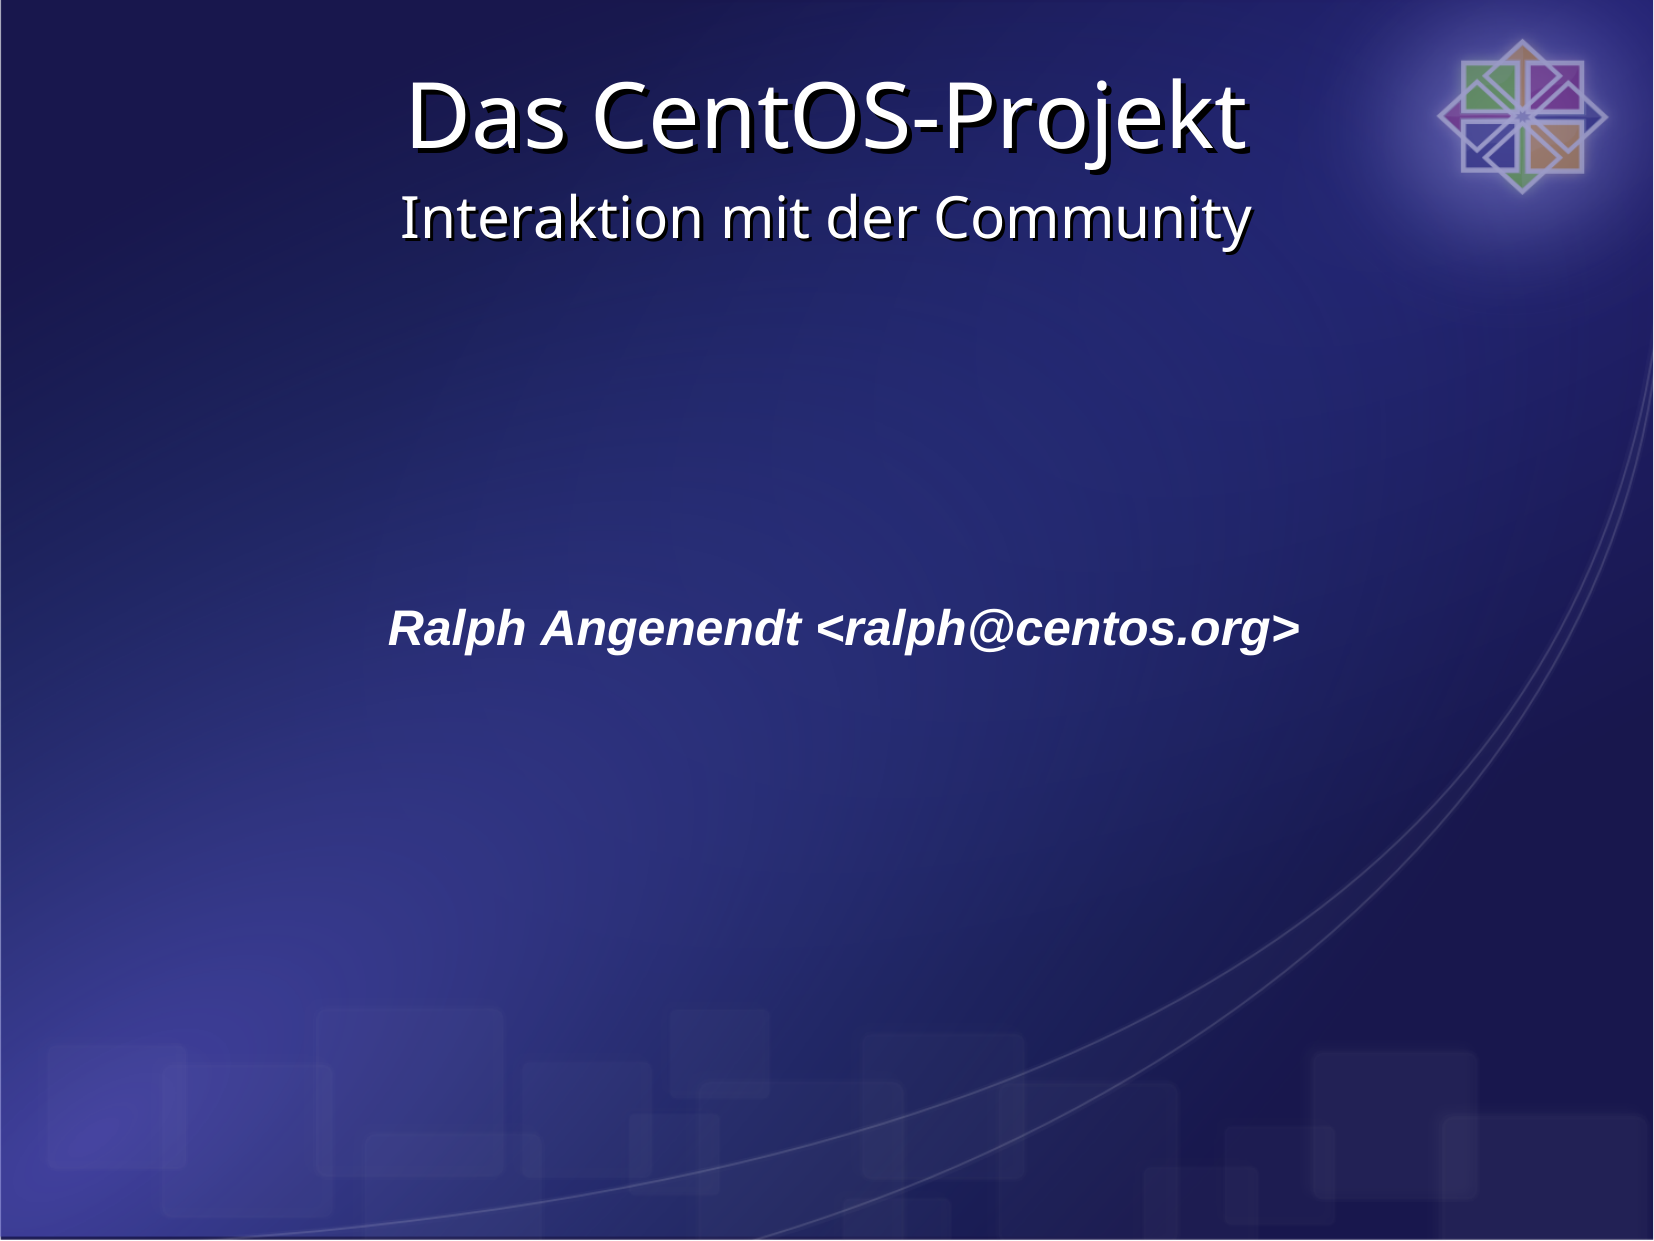

# Das CentOS-Projekt Interaktion mit der Community
Ralph Angenendt <ralph@centos.org>